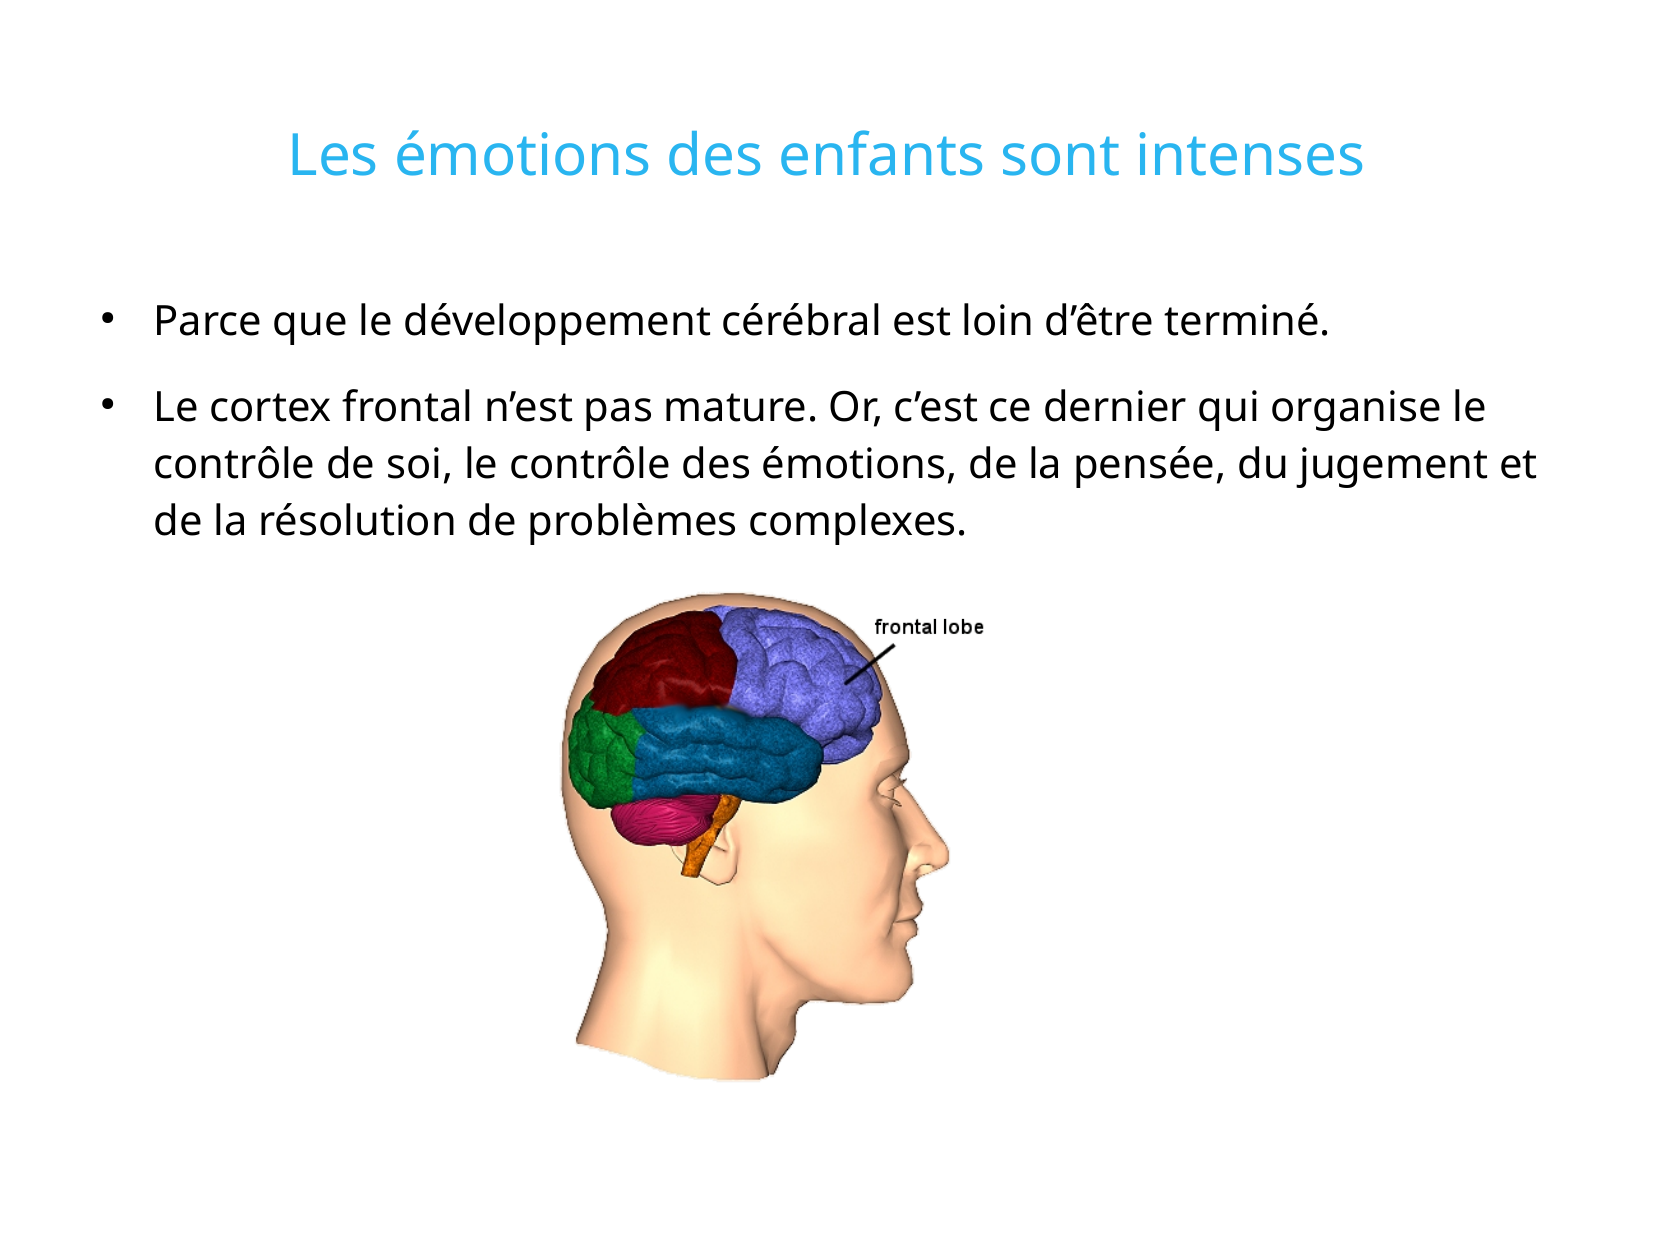

# Les émotions des enfants sont intenses
Parce que le développement cérébral est loin d’être terminé.
Le cortex frontal n’est pas mature. Or, c’est ce dernier qui organise le contrôle de soi, le contrôle des émotions, de la pensée, du jugement et de la résolution de problèmes complexes.